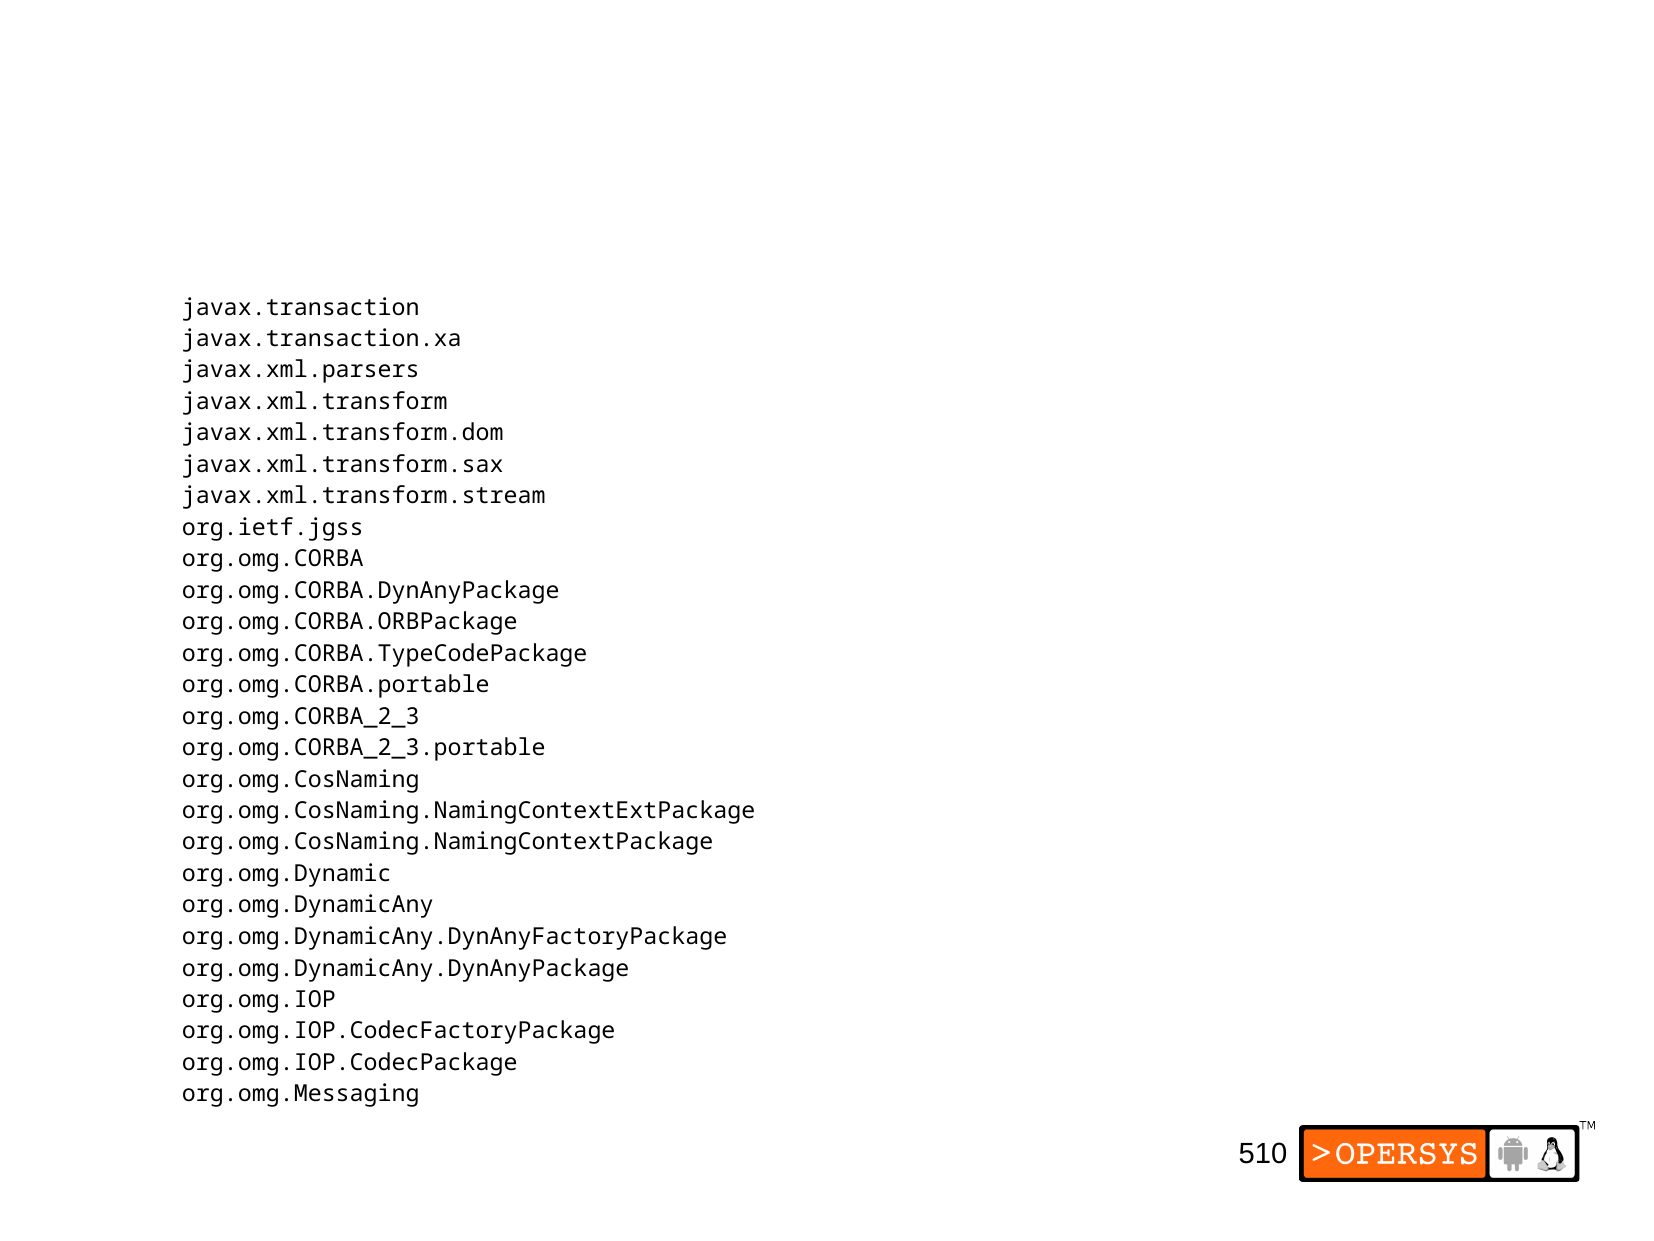

# javax.transaction
javax.transaction.xa
javax.xml.parsers
javax.xml.transform
javax.xml.transform.dom
javax.xml.transform.sax
javax.xml.transform.stream
org.ietf.jgss
org.omg.CORBA
org.omg.CORBA.DynAnyPackage
org.omg.CORBA.ORBPackage
org.omg.CORBA.TypeCodePackage
org.omg.CORBA.portable
org.omg.CORBA_2_3
org.omg.CORBA_2_3.portable
org.omg.CosNaming
org.omg.CosNaming.NamingContextExtPackage
org.omg.CosNaming.NamingContextPackage
org.omg.Dynamic
org.omg.DynamicAny
org.omg.DynamicAny.DynAnyFactoryPackage
org.omg.DynamicAny.DynAnyPackage
org.omg.IOP
org.omg.IOP.CodecFactoryPackage
org.omg.IOP.CodecPackage
org.omg.Messaging